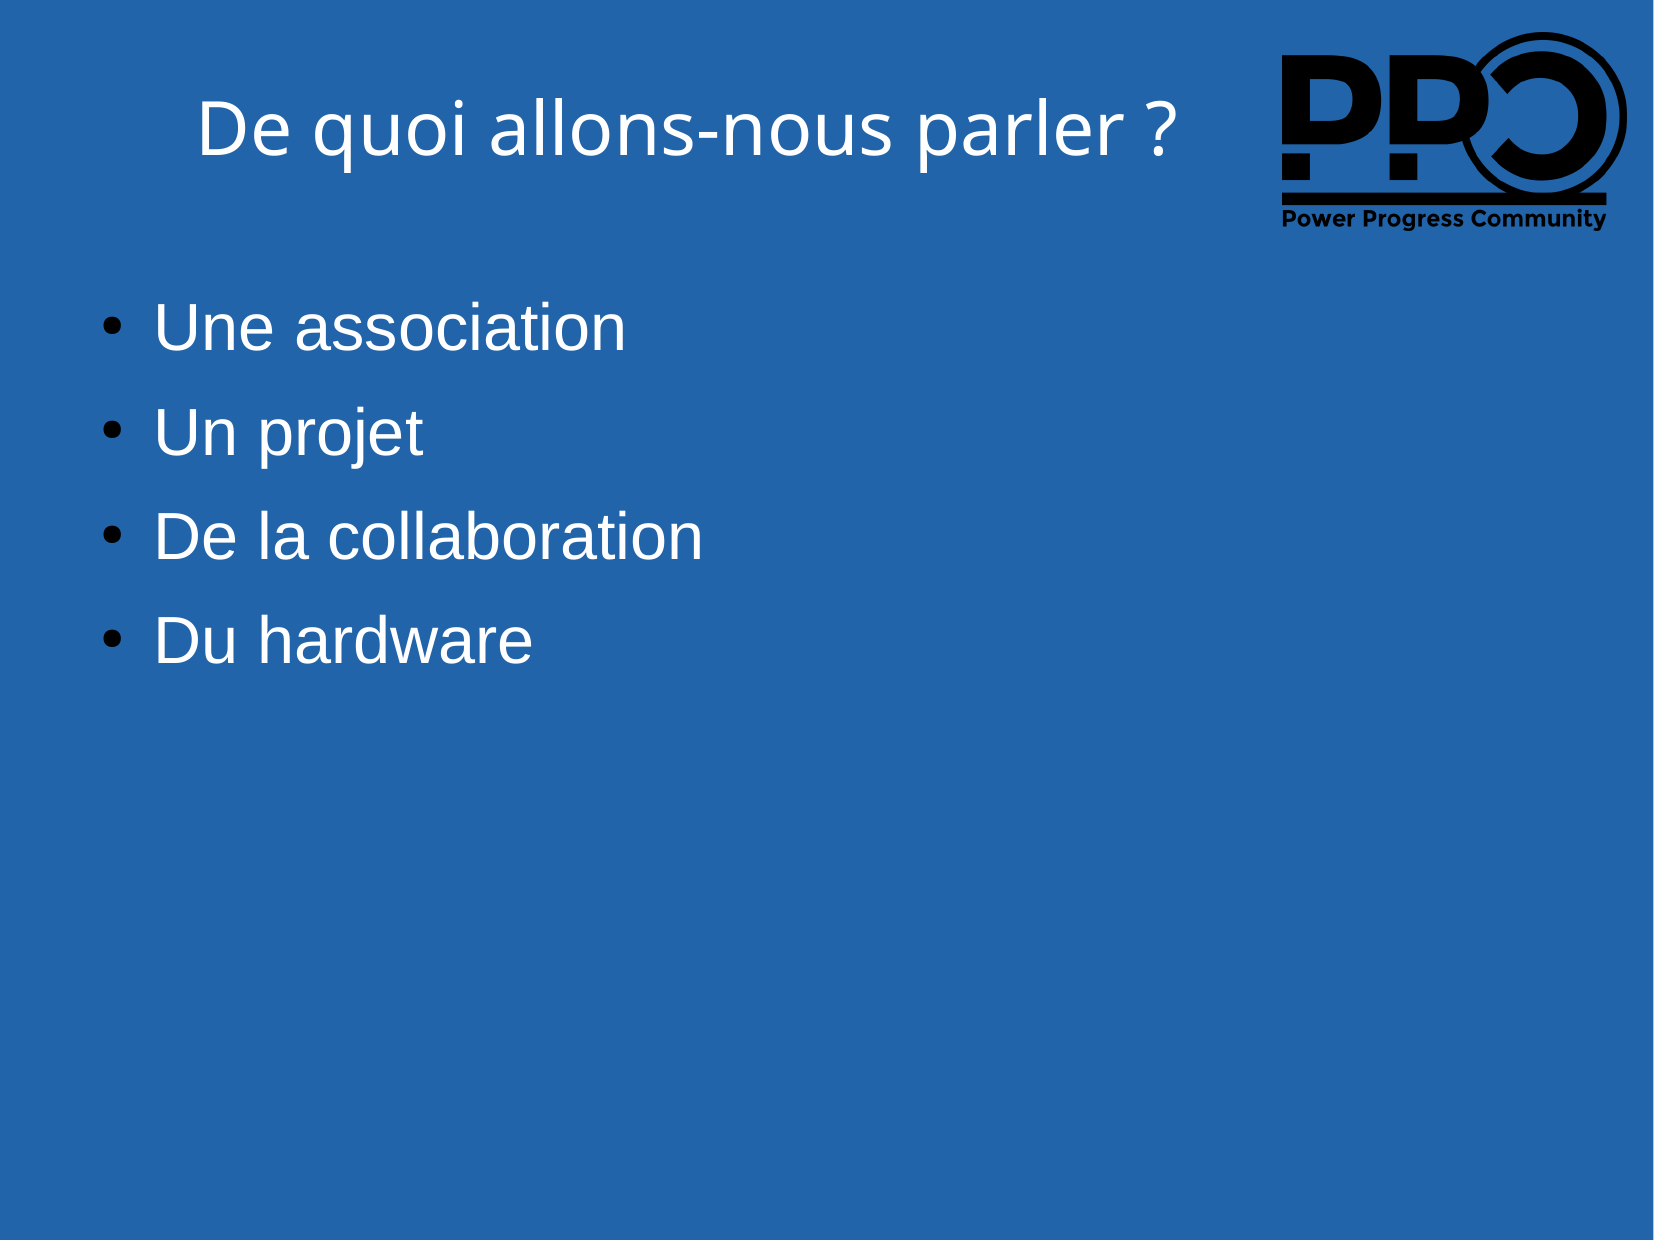

# De quoi allons-nous parler ?
Une association
Un projet
De la collaboration
Du hardware